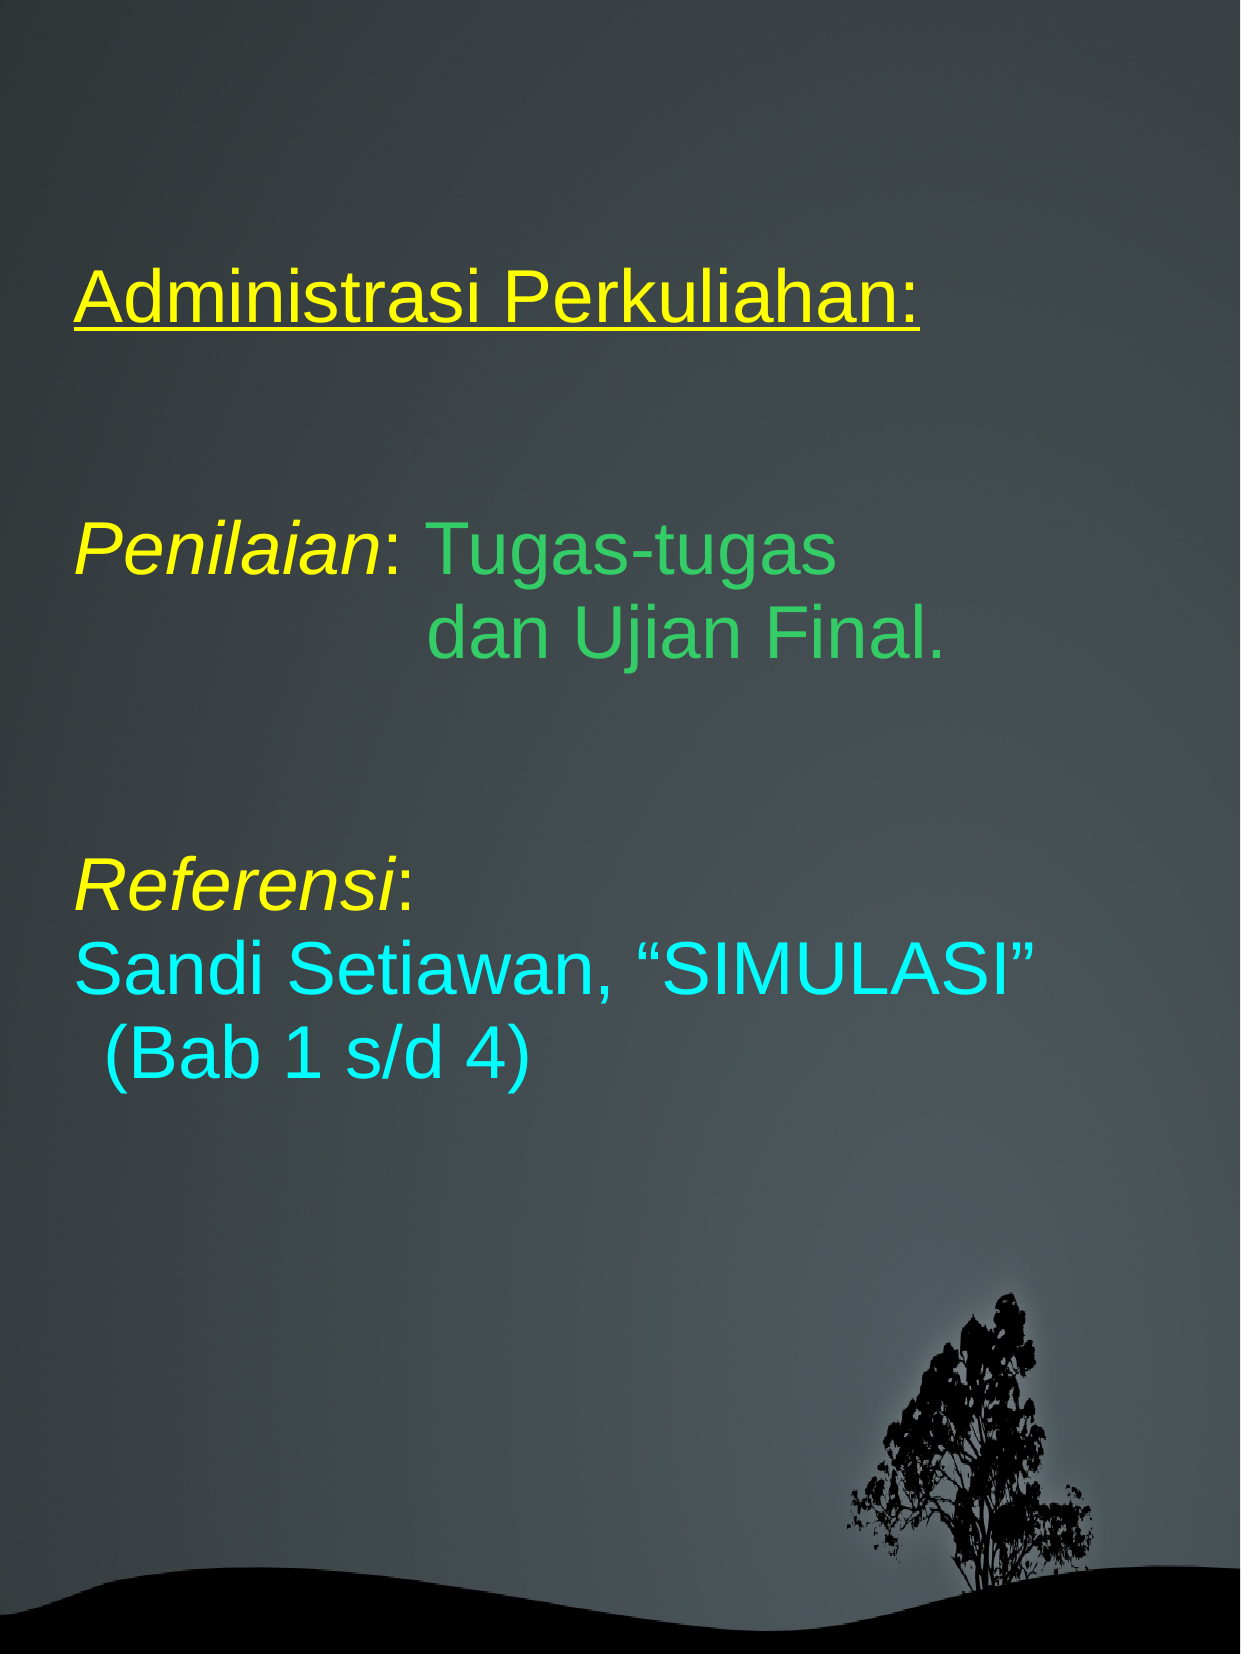

Administrasi Perkuliahan:
Penilaian: Tugas-tugas
 dan Ujian Final.
Referensi:
Sandi Setiawan, “SIMULASI” (Bab 1 s/d 4)